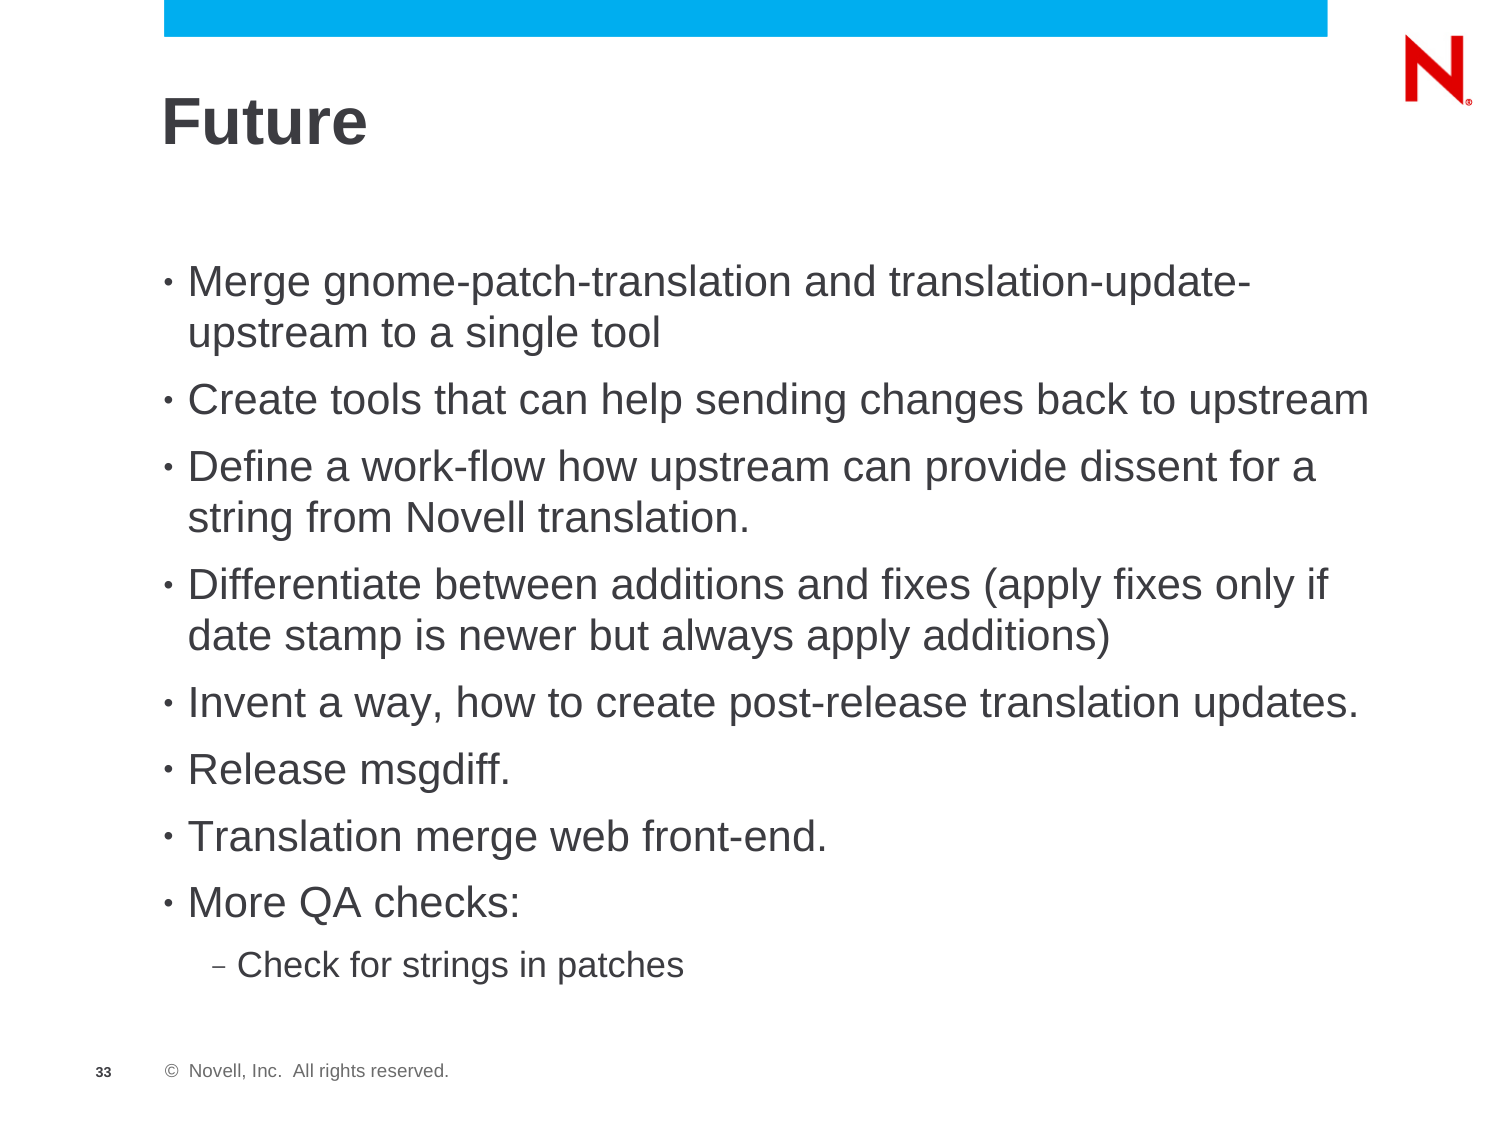

# Future
Merge gnome-patch-translation and translation-update-upstream to a single tool
Create tools that can help sending changes back to upstream
Define a work-flow how upstream can provide dissent for a string from Novell translation.
Differentiate between additions and fixes (apply fixes only if date stamp is newer but always apply additions)
Invent a way, how to create post-release translation updates.
Release msgdiff.
Translation merge web front-end.
More QA checks:
Check for strings in patches